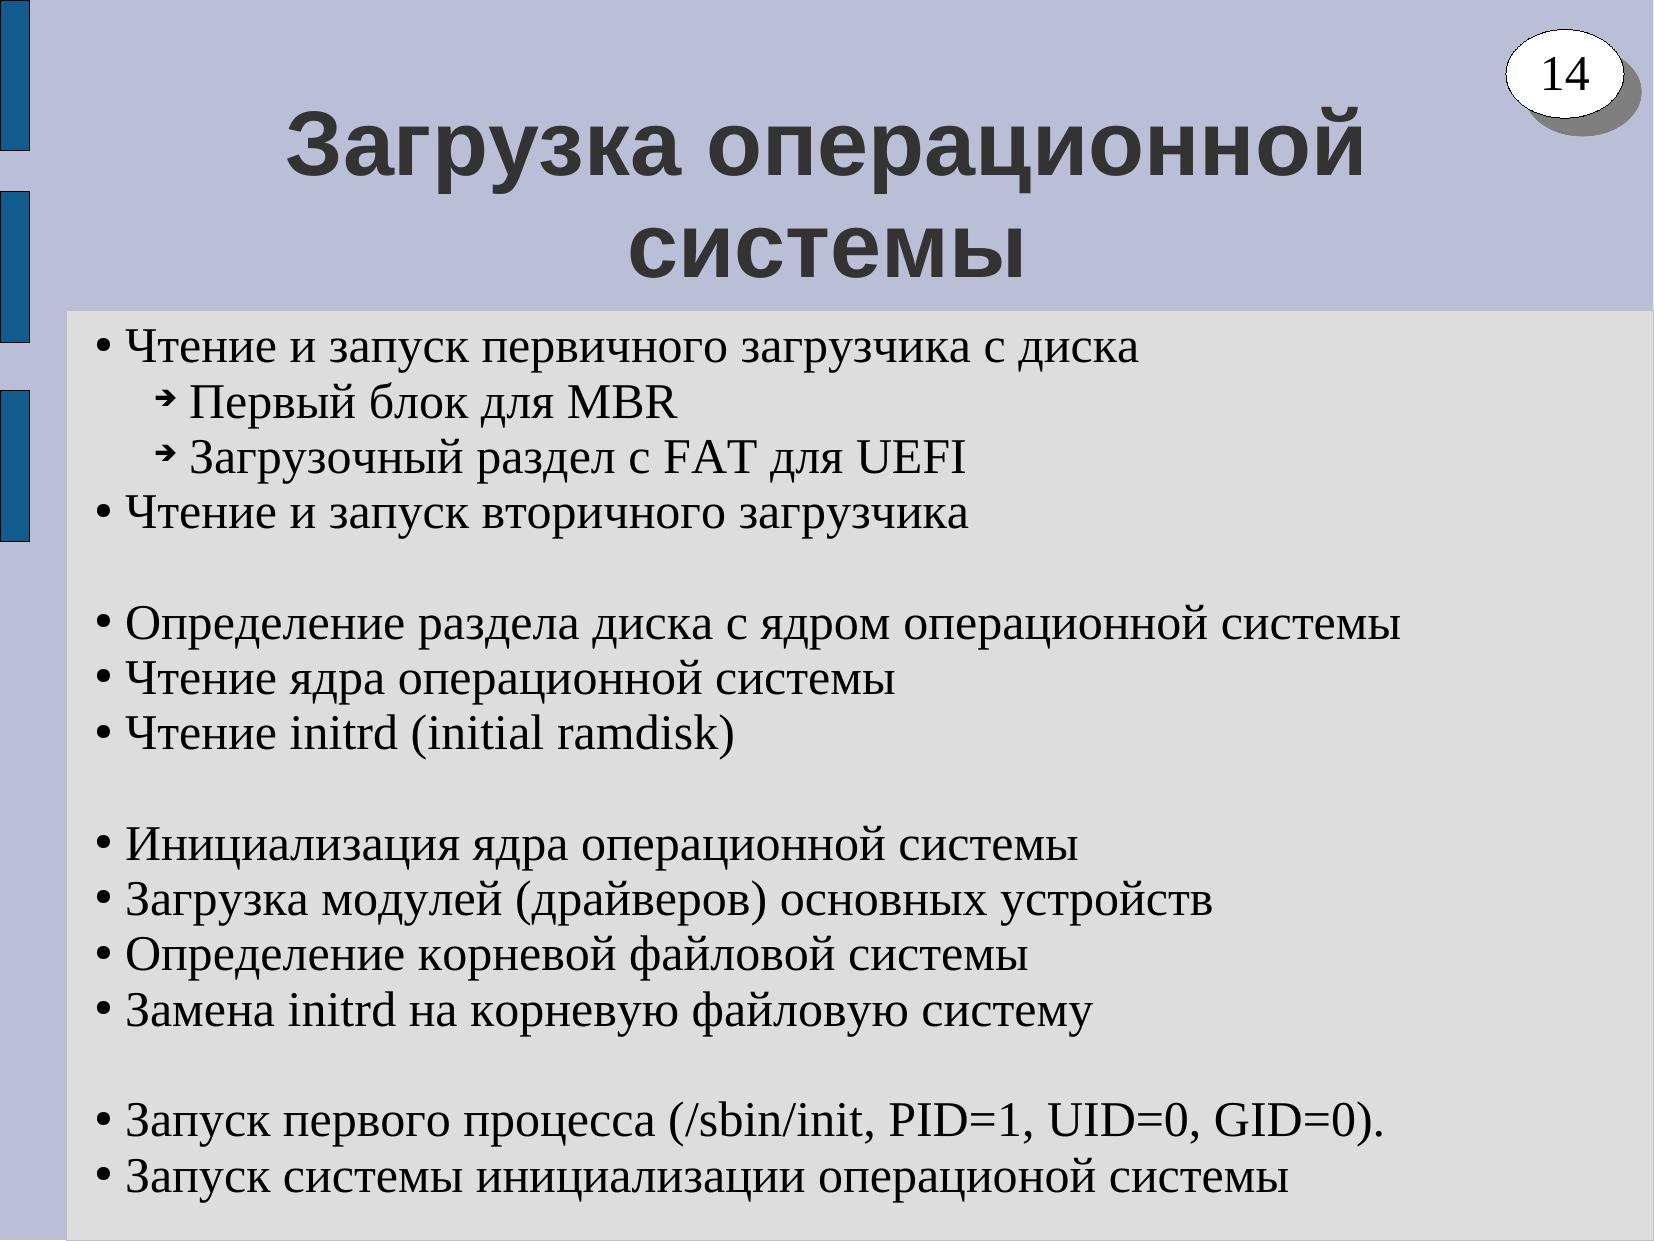

14
# Загрузка операционной системы
 Чтение и запуск первичного загрузчика с диска
Первый блок для MBR
Загрузочный раздел с FAT для UEFI
 Чтение и запуск вторичного загрузчика
 Определение раздела диска с ядром операционной системы
 Чтение ядра операционной системы
 Чтение initrd (initial ramdisk)
 Инициализация ядра операционной системы
 Загрузка модулей (драйверов) основных устройств
 Определение корневой файловой системы
 Замена initrd на корневую файловую систему
 Запуск первого процесса (/sbin/init, PID=1, UID=0, GID=0).
 Запуск системы инициализации операционой системы